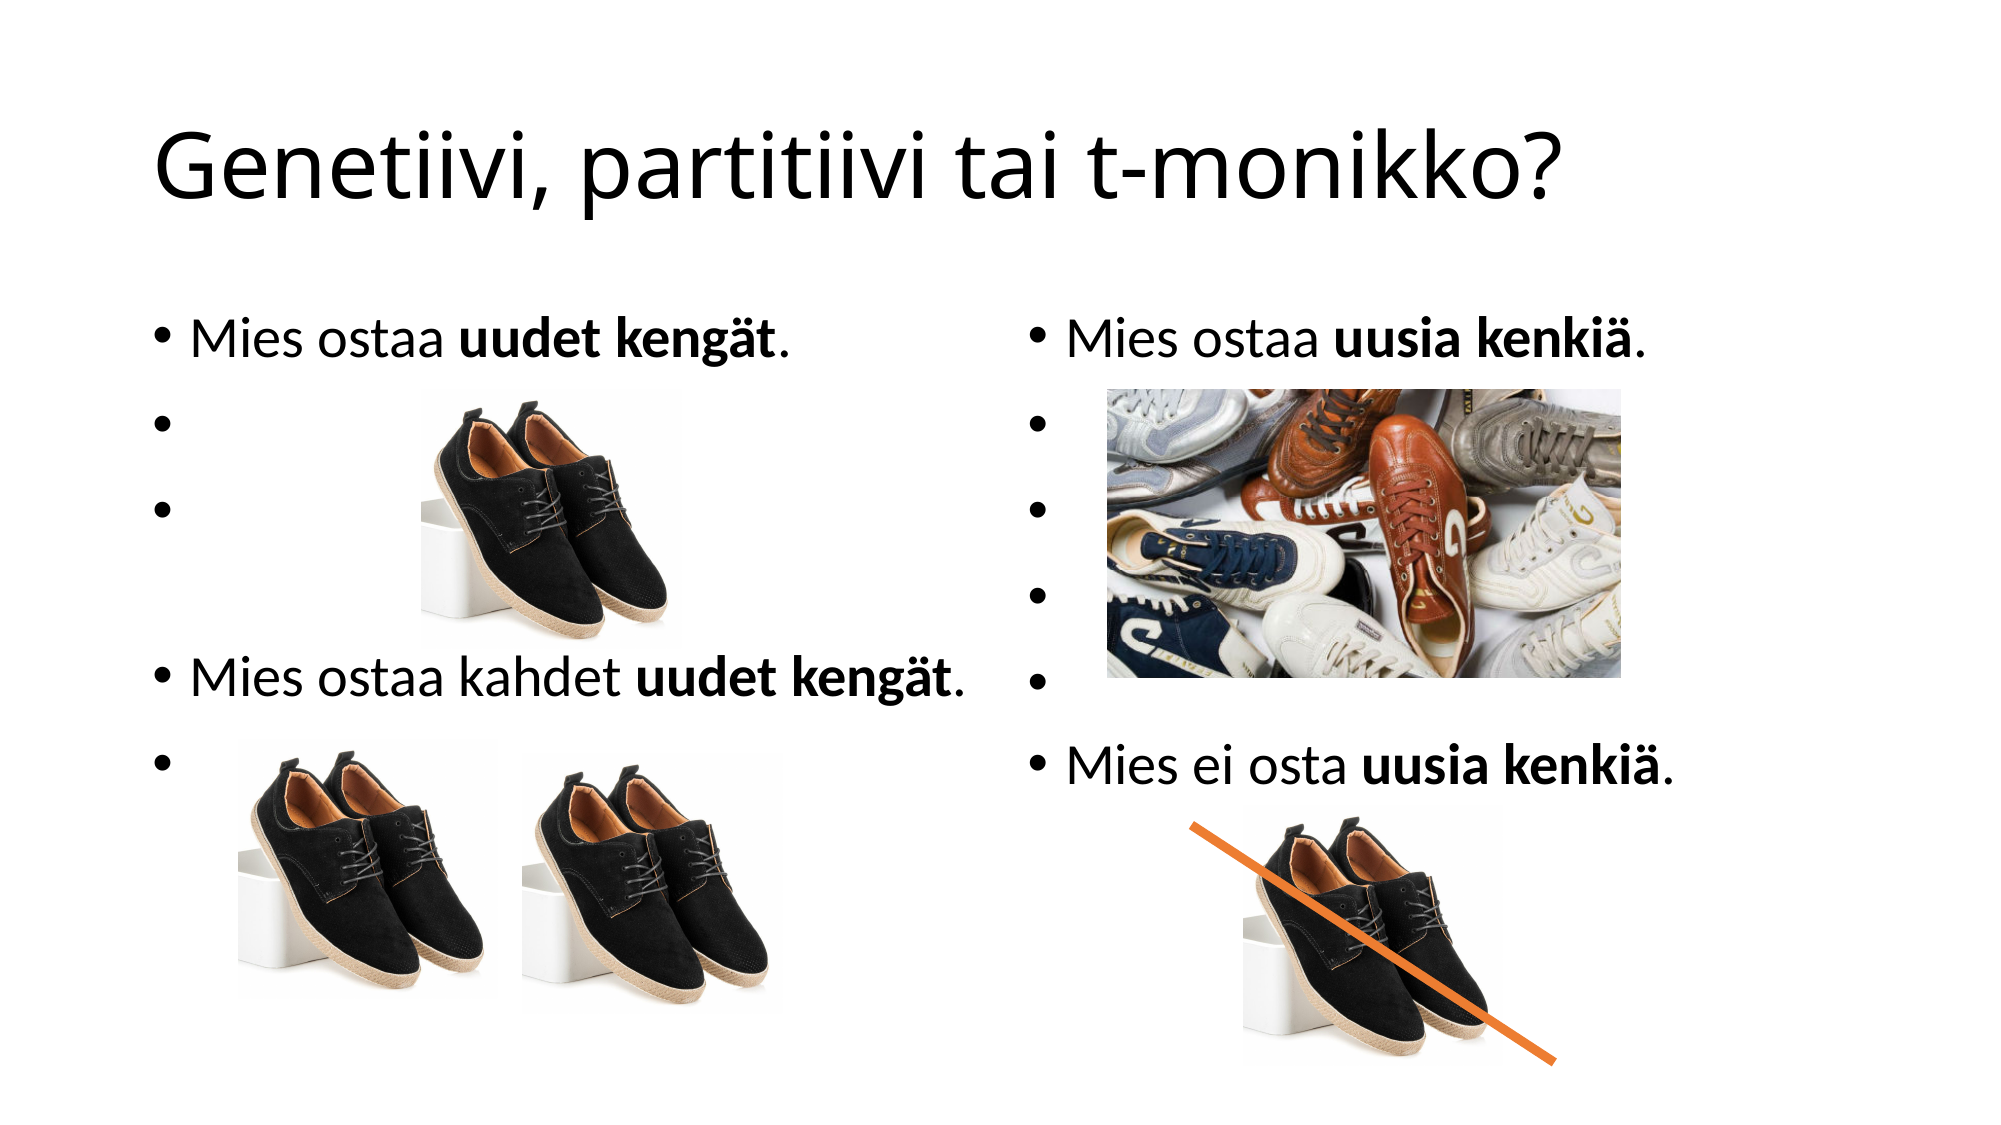

# Genetiivi, partitiivi tai t-monikko?
Mies ostaa uudet kengät.
Mies ostaa kahdet uudet kengät.
Mies ostaa uusia kenkiä.
Mies ei osta uusia kenkiä.